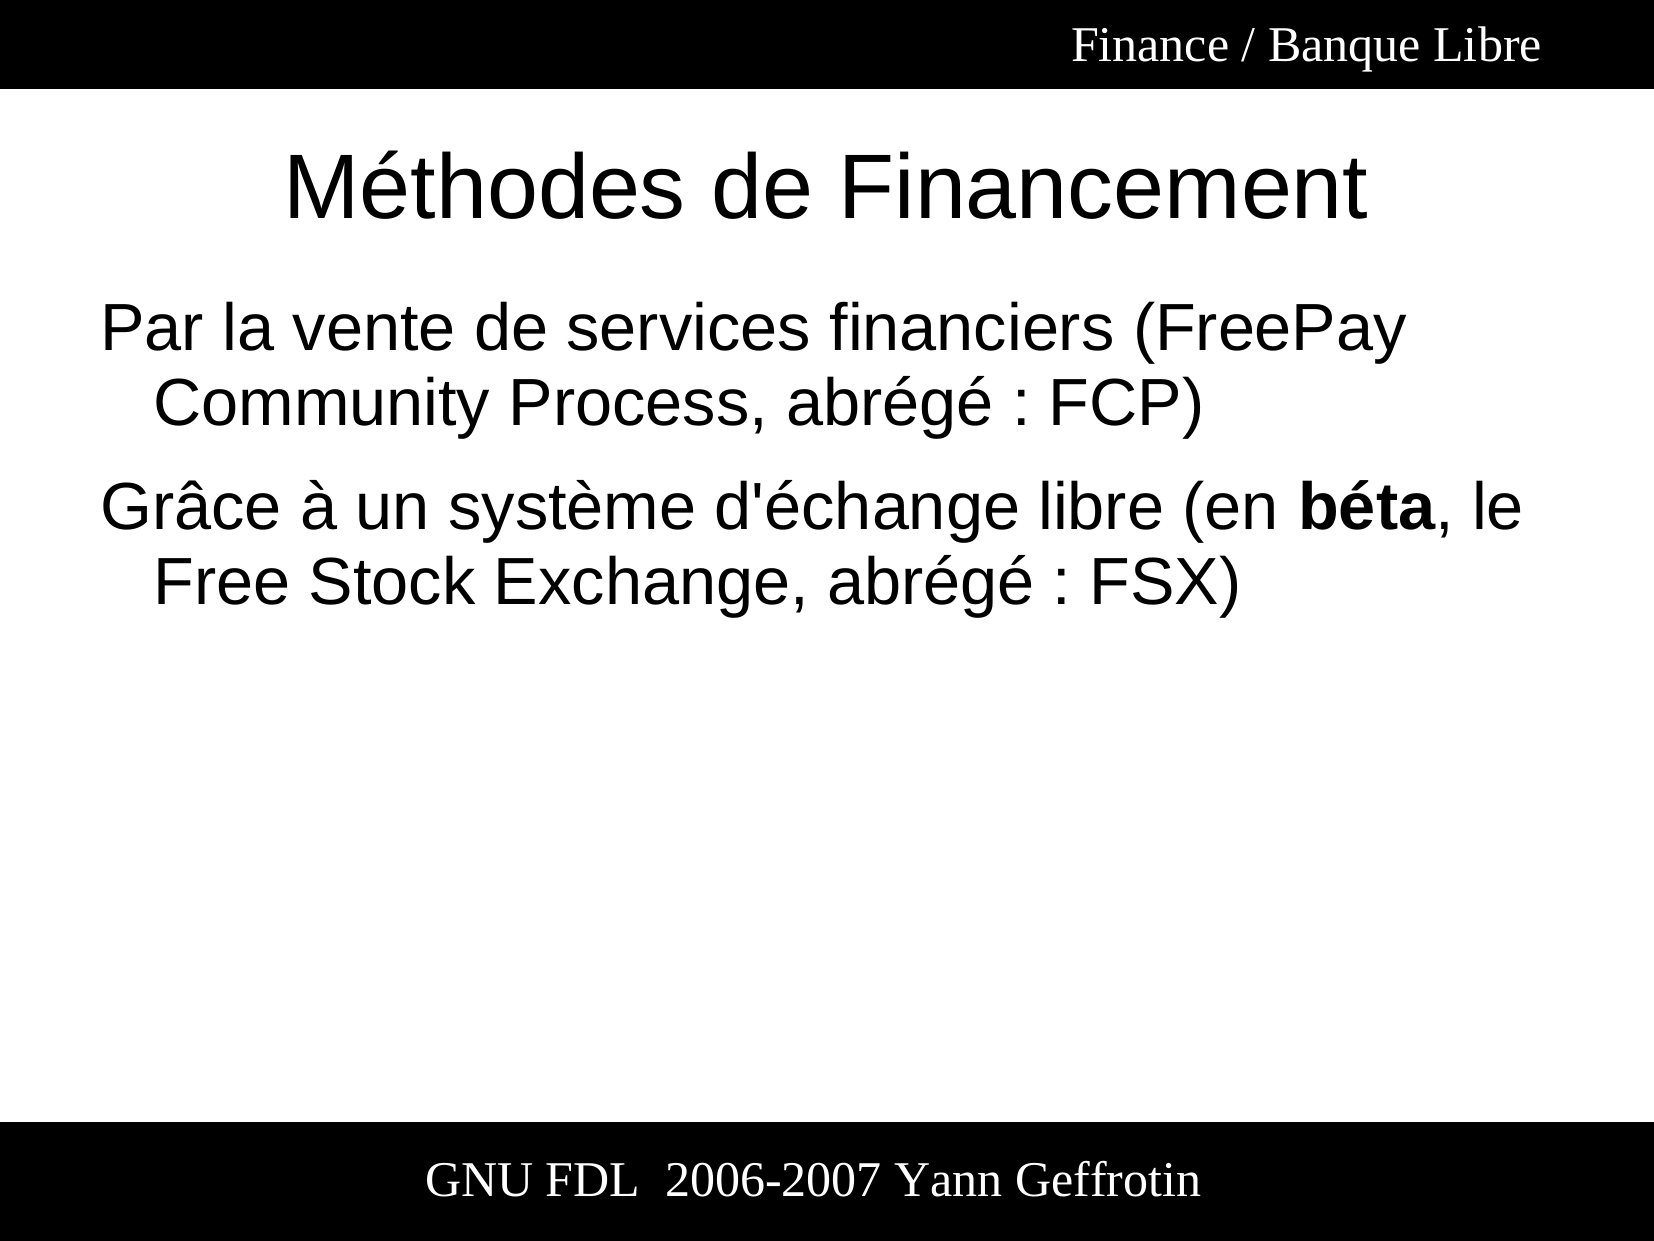

# Méthodes de Financement
Par la vente de services financiers (FreePay Community Process, abrégé : FCP)
Grâce à un système d'échange libre (en béta, le Free Stock Exchange, abrégé : FSX)